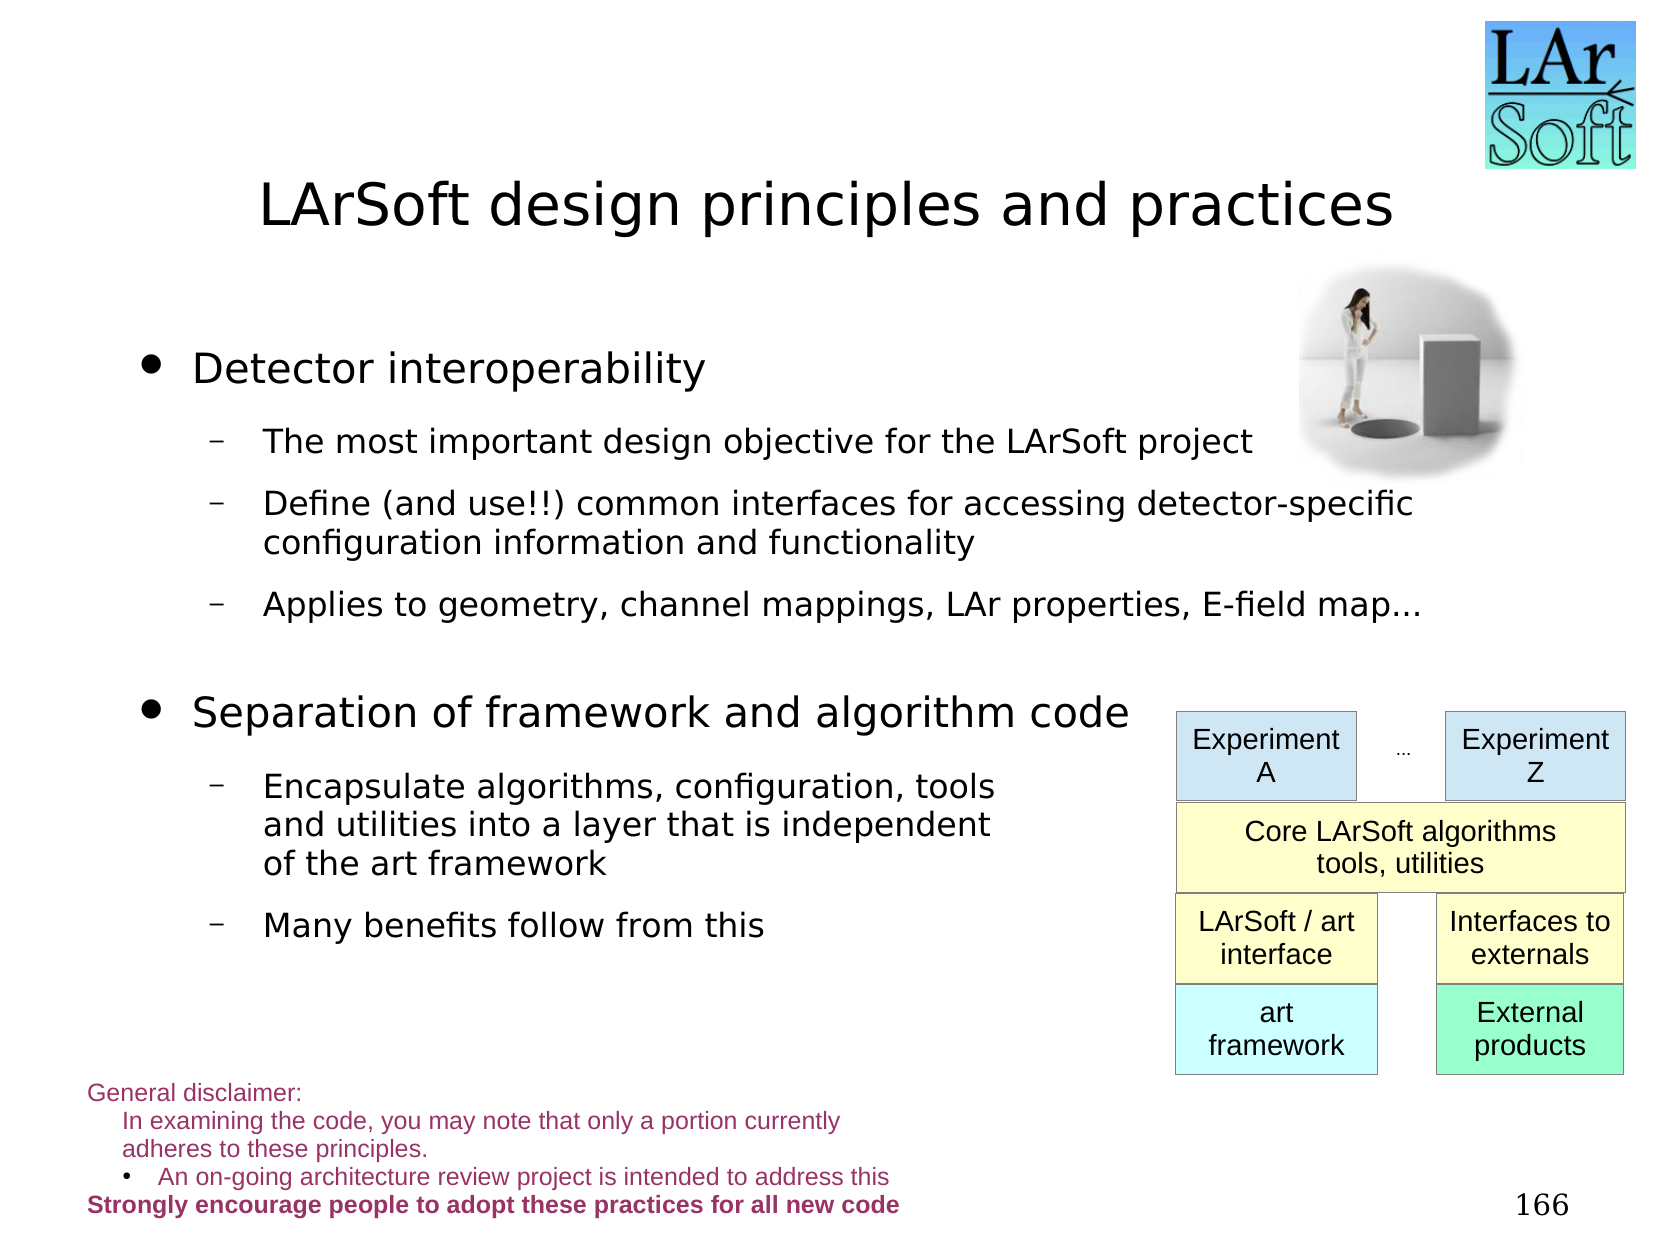

# LArSoft design principles and practices
Detector interoperability
The most important design objective for the LArSoft project
Define (and use!!) common interfaces for accessing detector-specific configuration information and functionality
Applies to geometry, channel mappings, LAr properties, E-field map...
Separation of framework and algorithm code
Encapsulate algorithms, configuration, tools							 and utilities into a layer that is independent 						 of the art framework
Many benefits follow from this
Experiment
A
Experiment
Z
...
Core LArSoft algorithms
tools, utilities
LArSoft / art
interface
Interfaces to
externals
art
framework
External
products
General disclaimer:
 In examining the code, you may note that only a portion currently
 adheres to these principles.
An on-going architecture review project is intended to address this
Strongly encourage people to adopt these practices for all new code
166